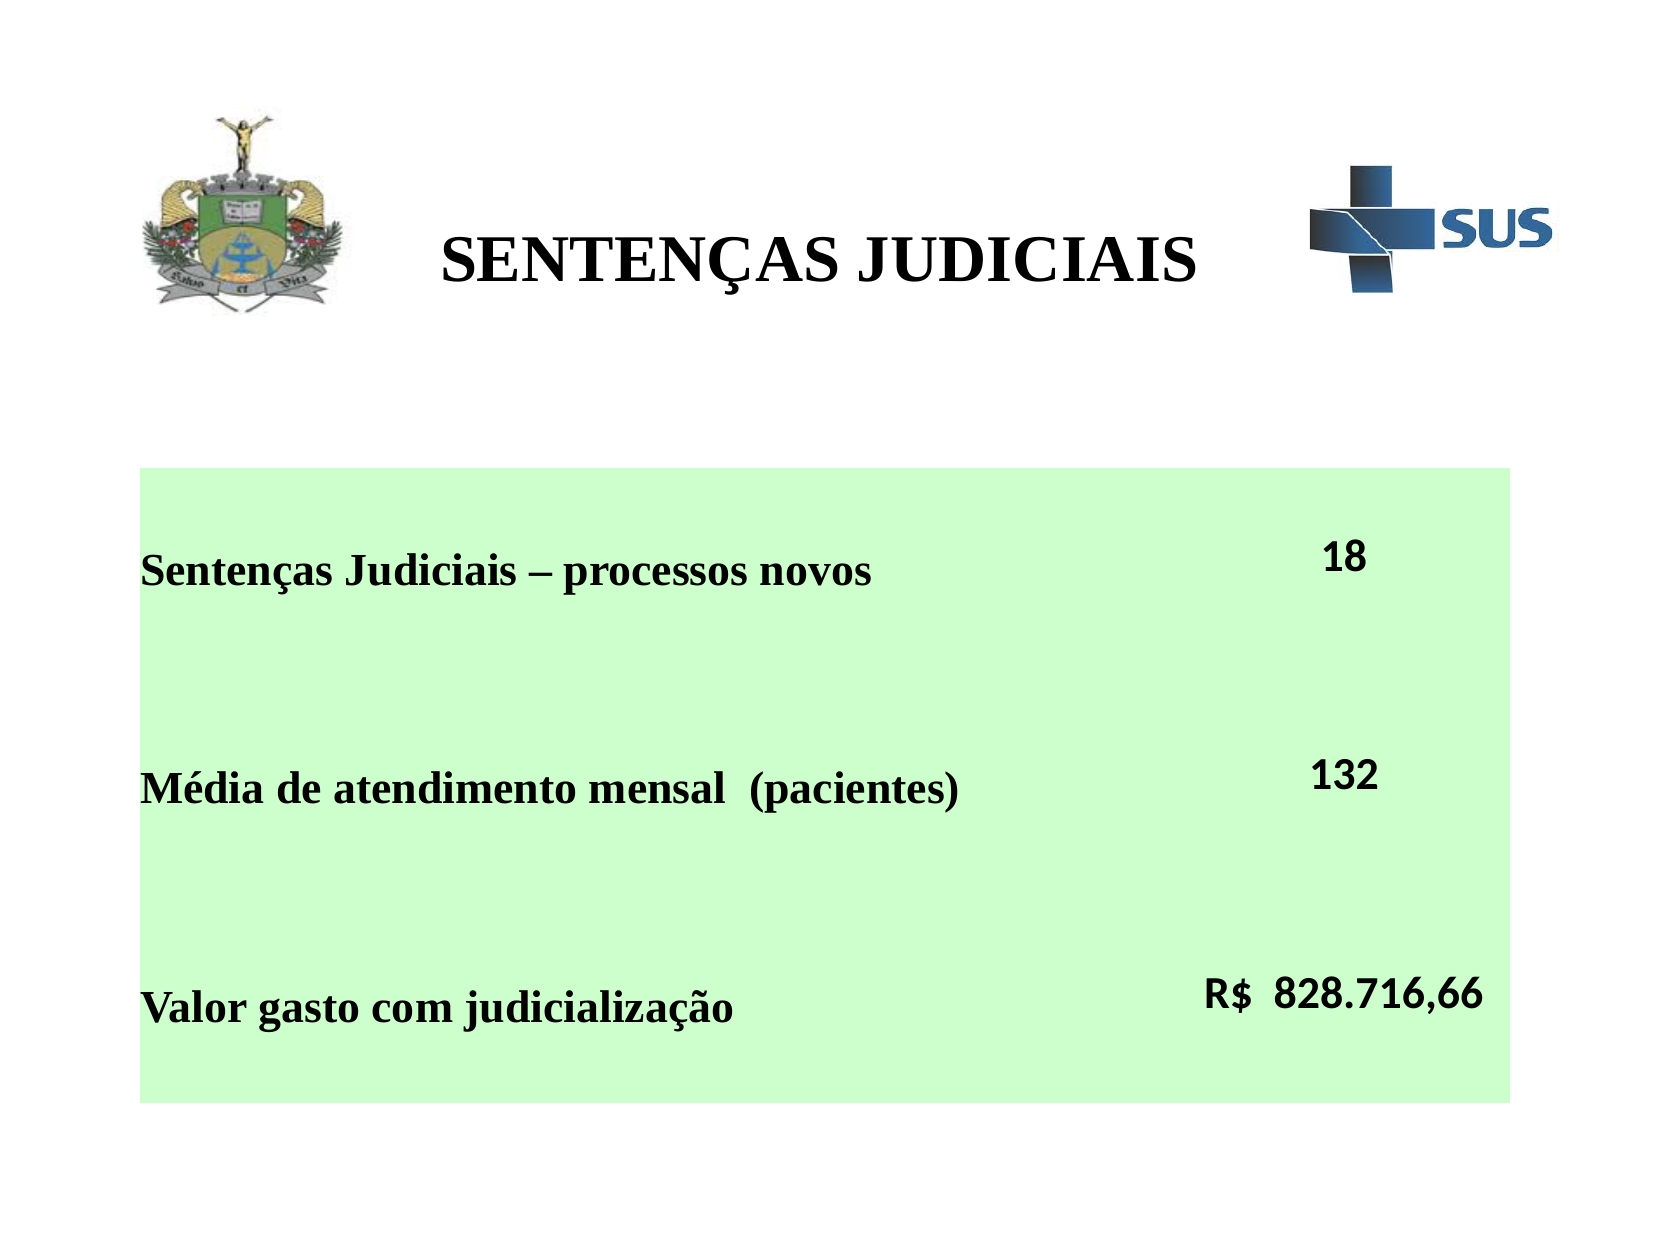

SENTENÇAS JUDICIAIS
| Sentenças Judiciais – processos novos | 18 |
| --- | --- |
| Média de atendimento mensal (pacientes) | 132 |
| Valor gasto com judicialização | R$ 828.716,66 |